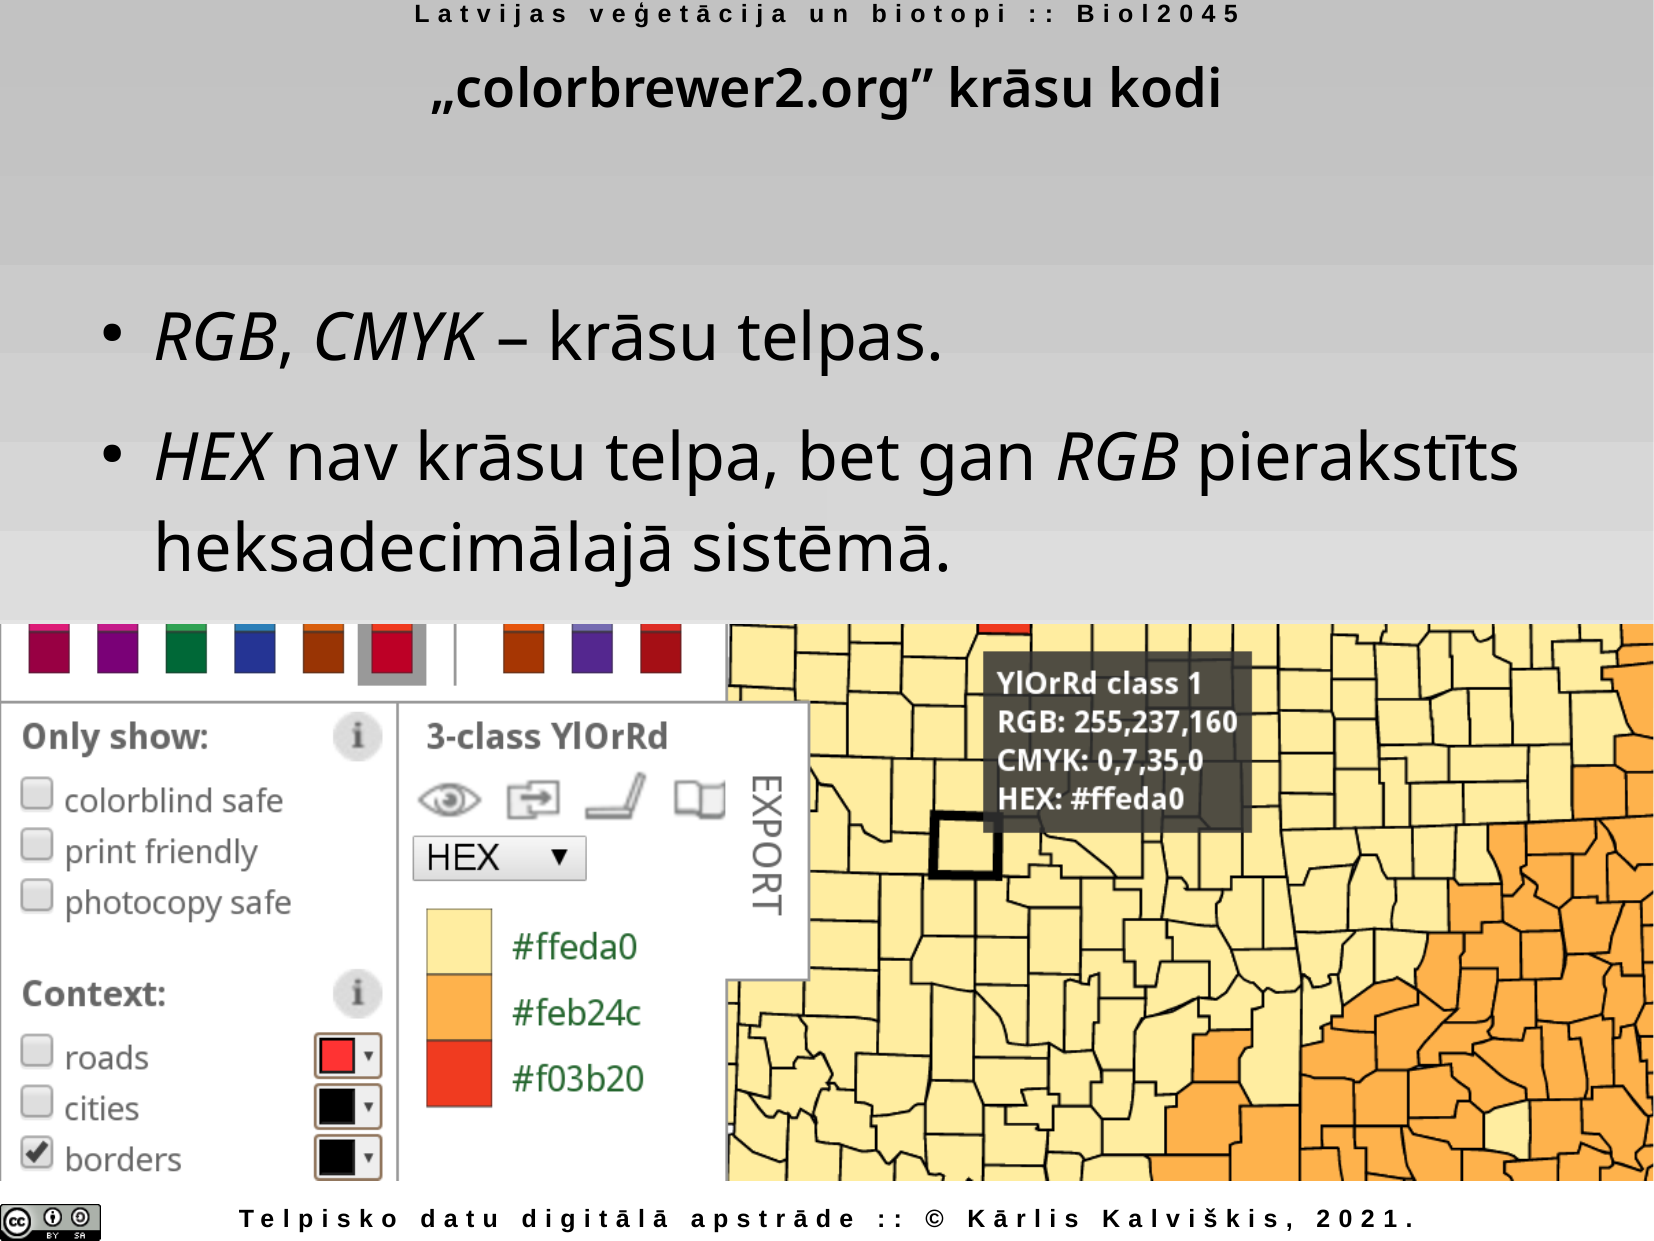

# „colorbrewer2.org” krāsu kodi
RGB, CMYK – krāsu telpas.
HEX nav krāsu telpa, bet gan RGB pierakstīts heksadecimālajā sistēmā.